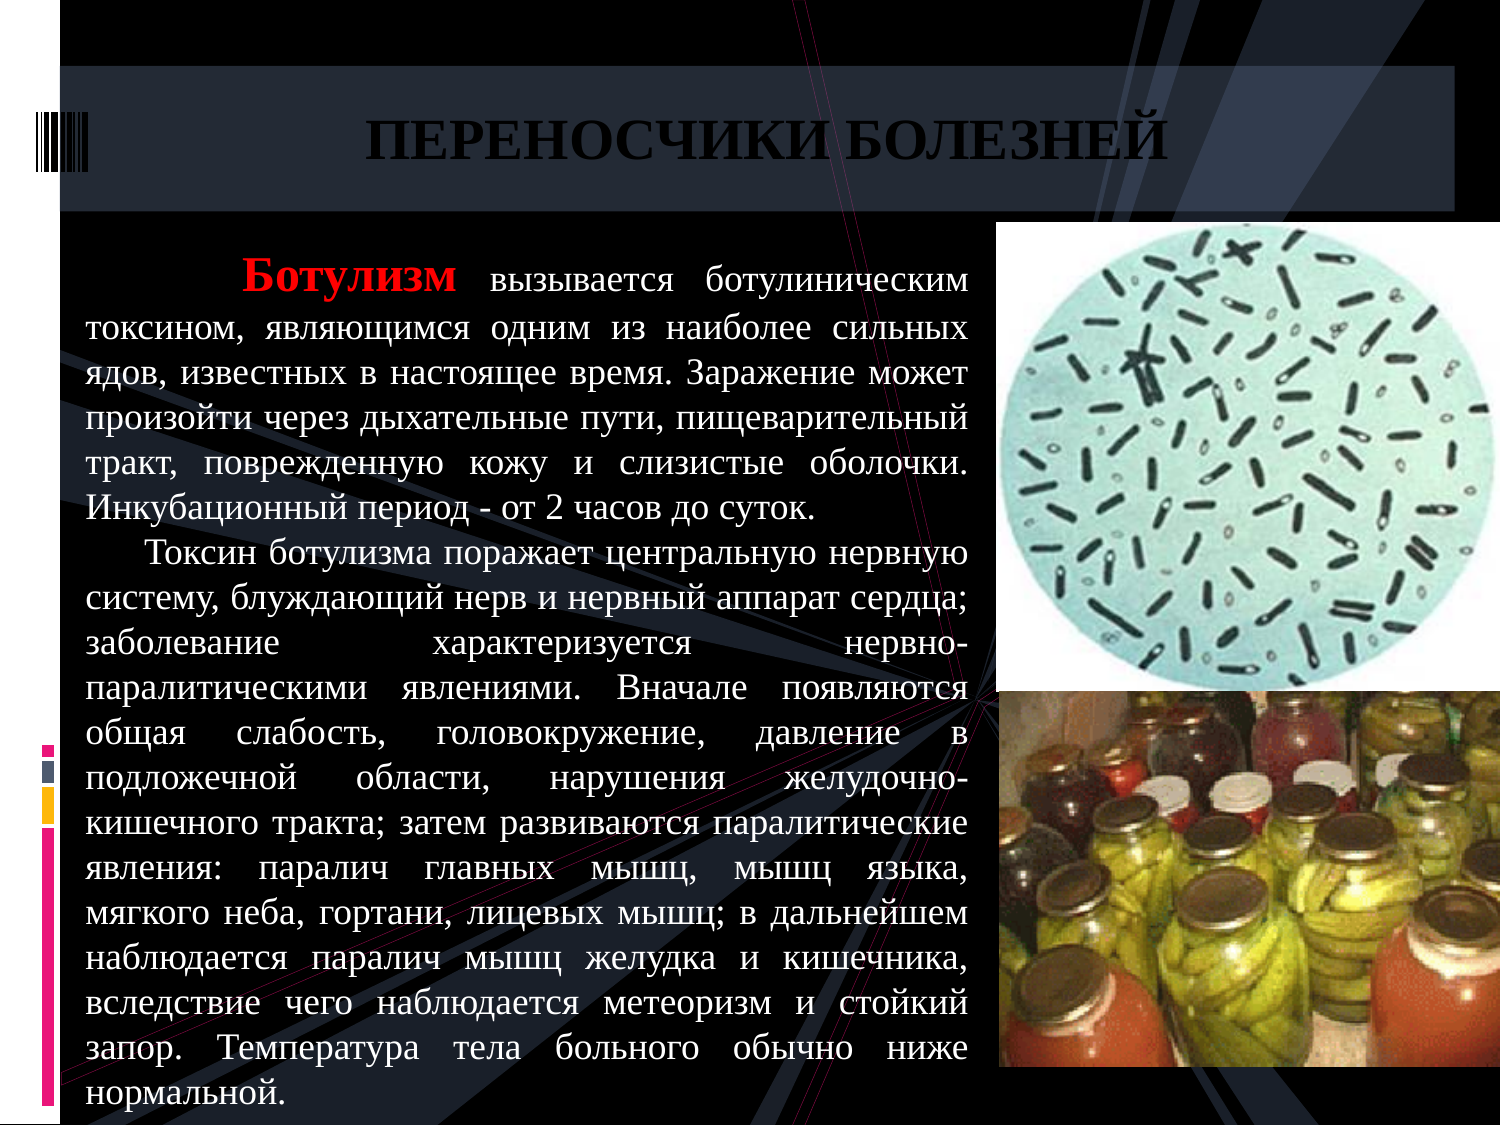

переносчики болезней
 Ботулизм вызывается ботулиническим токсином, являющимся одним из наиболее сильных ядов, известных в настоящее время. Заражение может произойти через дыхательные пути, пищеварительный тракт, поврежденную кожу и слизистые оболочки. Инкубационный период - от 2 часов до суток.
 Токсин ботулизма поражает центральную нервную систему, блуждающий нерв и нервный аппарат сердца; заболевание характеризуется нервно- паралитическими явлениями. Вначале появляются общая слабость, головокружение, давление в подложечной области, нарушения желудочно- кишечного тракта; затем развиваются паралитические явления: паралич главных мышц, мышц языка, мягкого неба, гортани, лицевых мышц; в дальнейшем наблюдается паралич мышц желудка и кишечника, вследствие чего наблюдается метеоризм и стойкий запор. Температура тела больного обычно ниже нормальной.